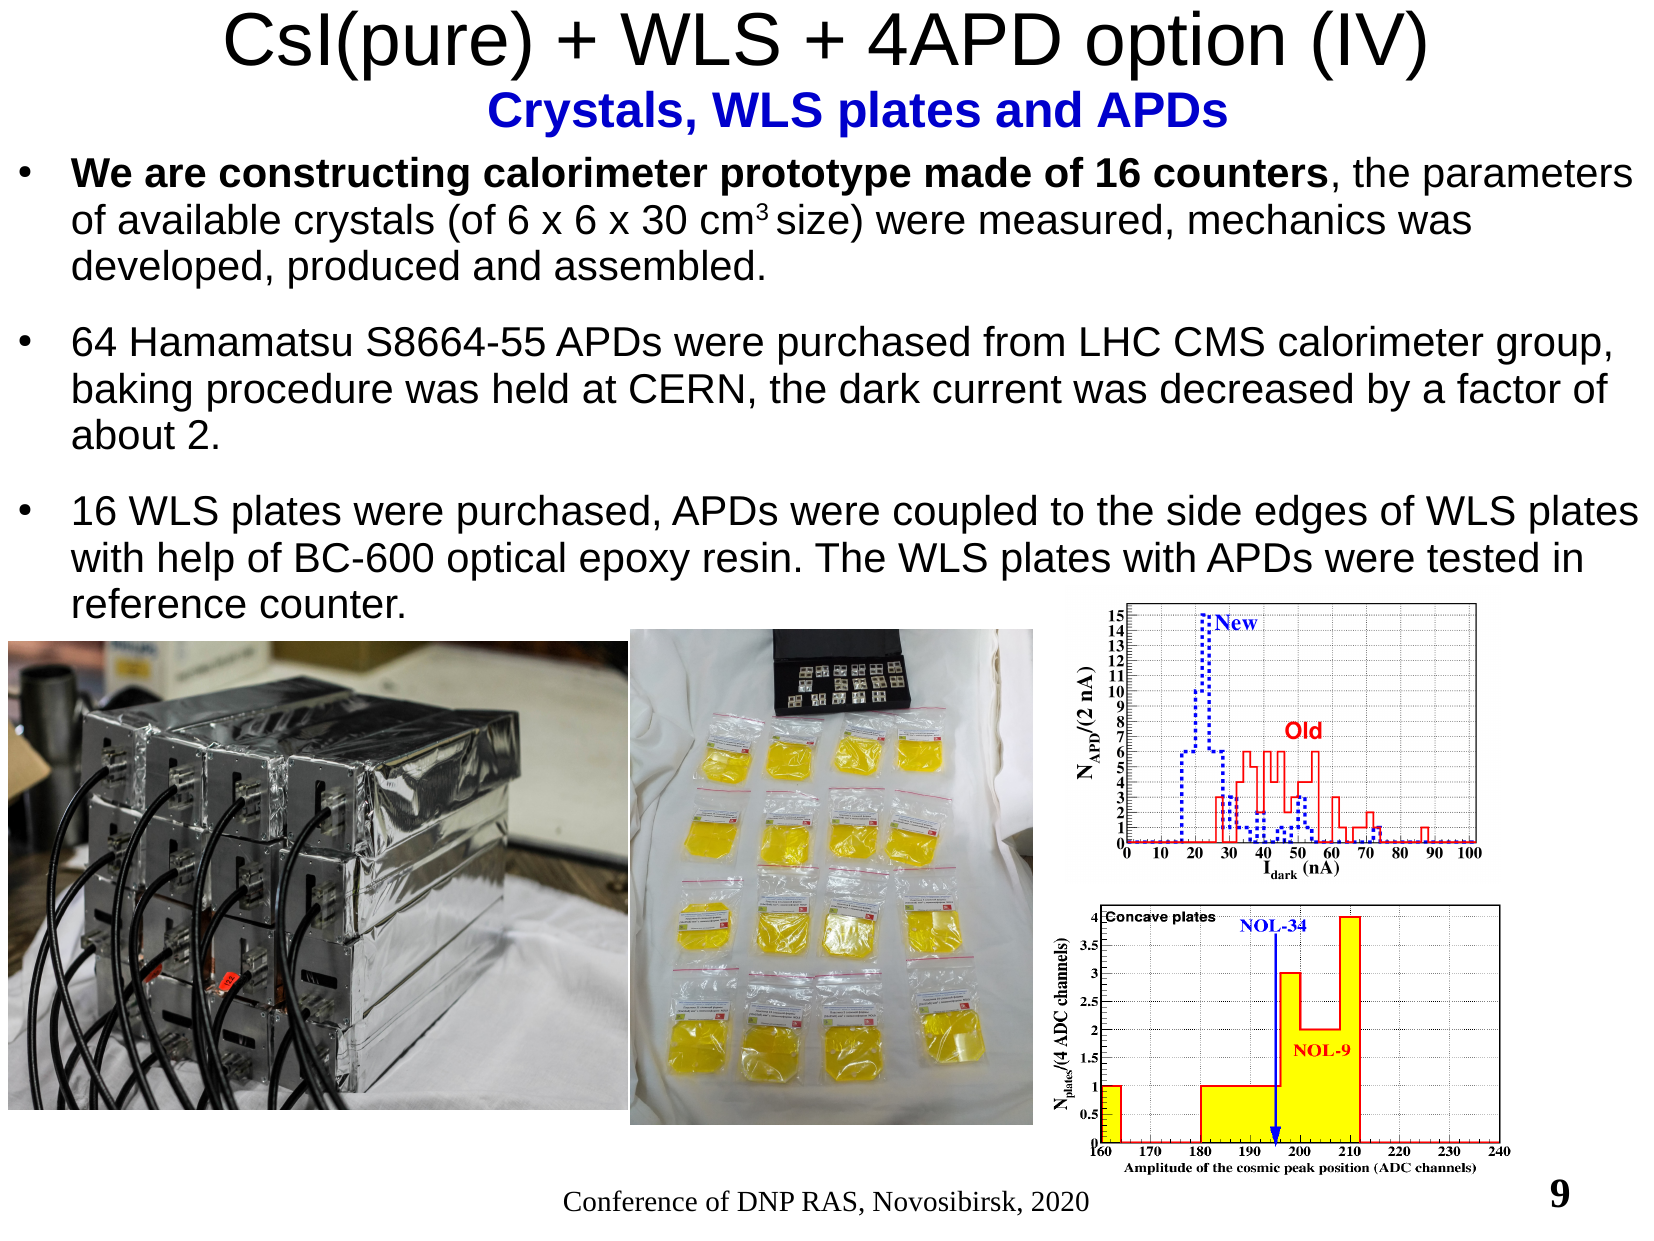

# CsI(pure) + WLS + 4APD option (IV)
Crystals, WLS plates and APDs
We are constructing calorimeter prototype made of 16 counters, the parameters of available crystals (of 6 x 6 x 30 cm3 size) were measured, mechanics was developed, produced and assembled.
64 Hamamatsu S8664-55 APDs were purchased from LHC CMS calorimeter group, baking procedure was held at CERN, the dark current was decreased by a factor of about 2.
16 WLS plates were purchased, APDs were coupled to the side edges of WLS plates with help of BC-600 optical epoxy resin. The WLS plates with APDs were tested in reference counter.
9
Conference of DNP RAS, Novosibirsk, 2020